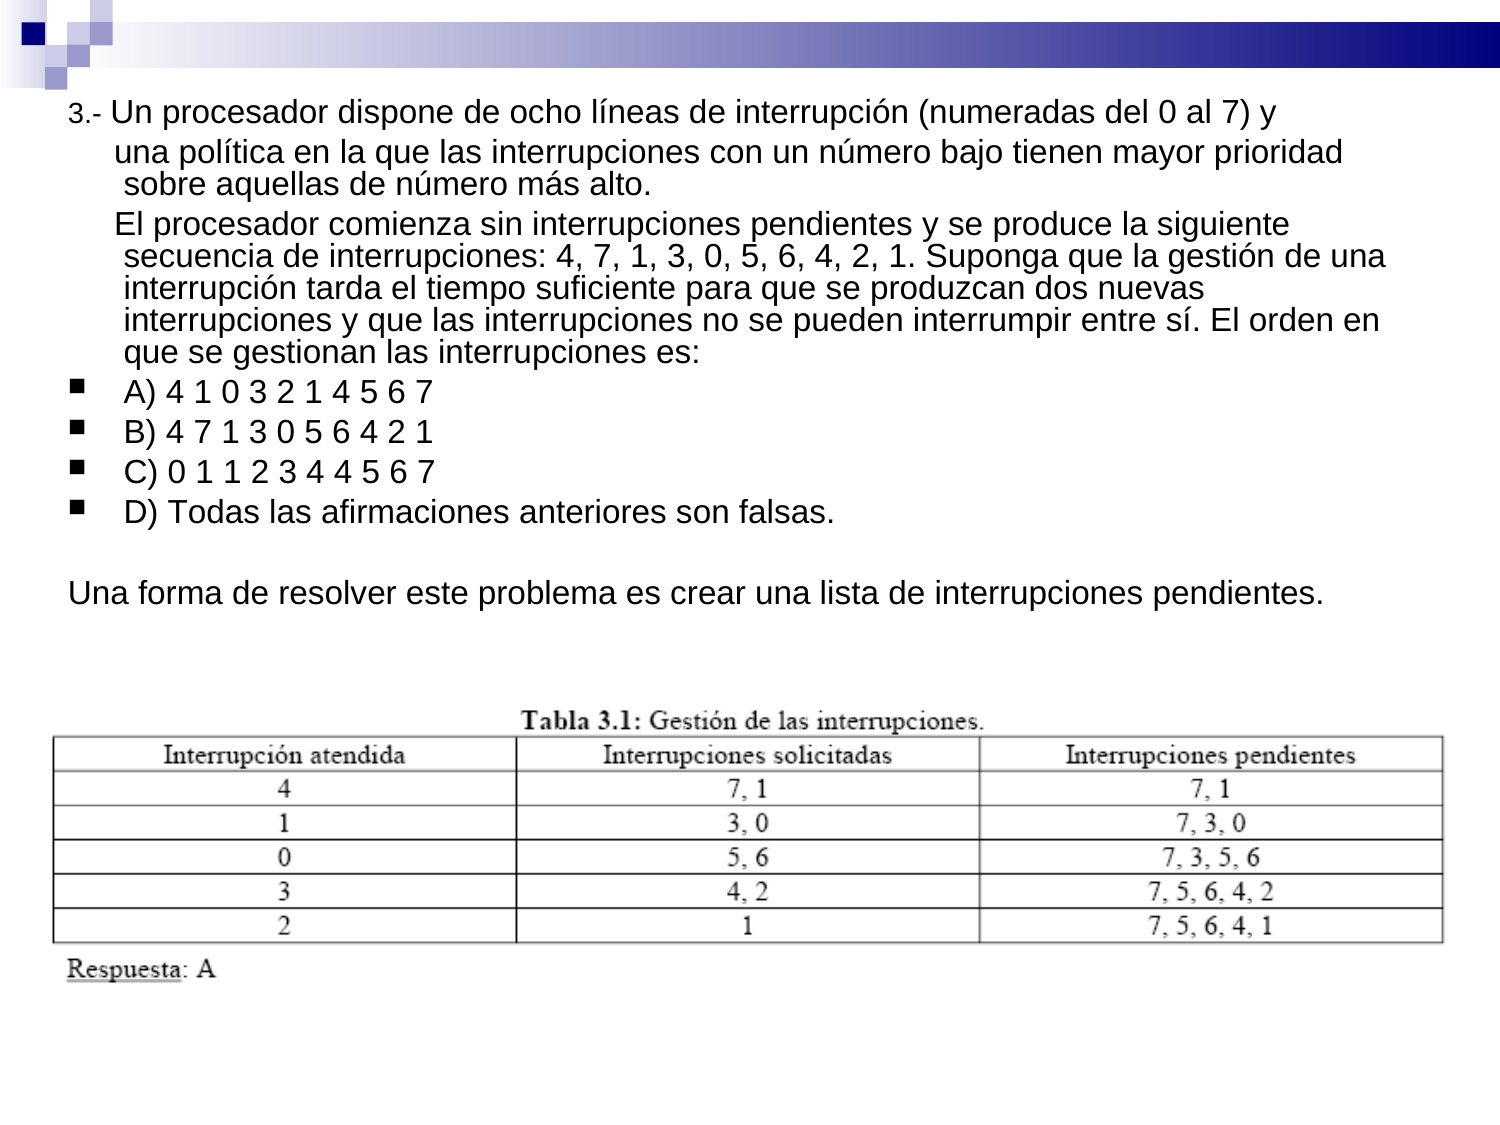

# 3.- Un procesador dispone de ocho líneas de interrupción (numeradas del 0 al 7) y
 una política en la que las interrupciones con un número bajo tienen mayor prioridad sobre aquellas de número más alto.
 El procesador comienza sin interrupciones pendientes y se produce la siguiente secuencia de interrupciones: 4, 7, 1, 3, 0, 5, 6, 4, 2, 1. Suponga que la gestión de una interrupción tarda el tiempo suficiente para que se produzcan dos nuevas interrupciones y que las interrupciones no se pueden interrumpir entre sí. El orden en que se gestionan las interrupciones es:
A) 4 1 0 3 2 1 4 5 6 7
B) 4 7 1 3 0 5 6 4 2 1
C) 0 1 1 2 3 4 4 5 6 7
D) Todas las afirmaciones anteriores son falsas.
Una forma de resolver este problema es crear una lista de interrupciones pendientes.